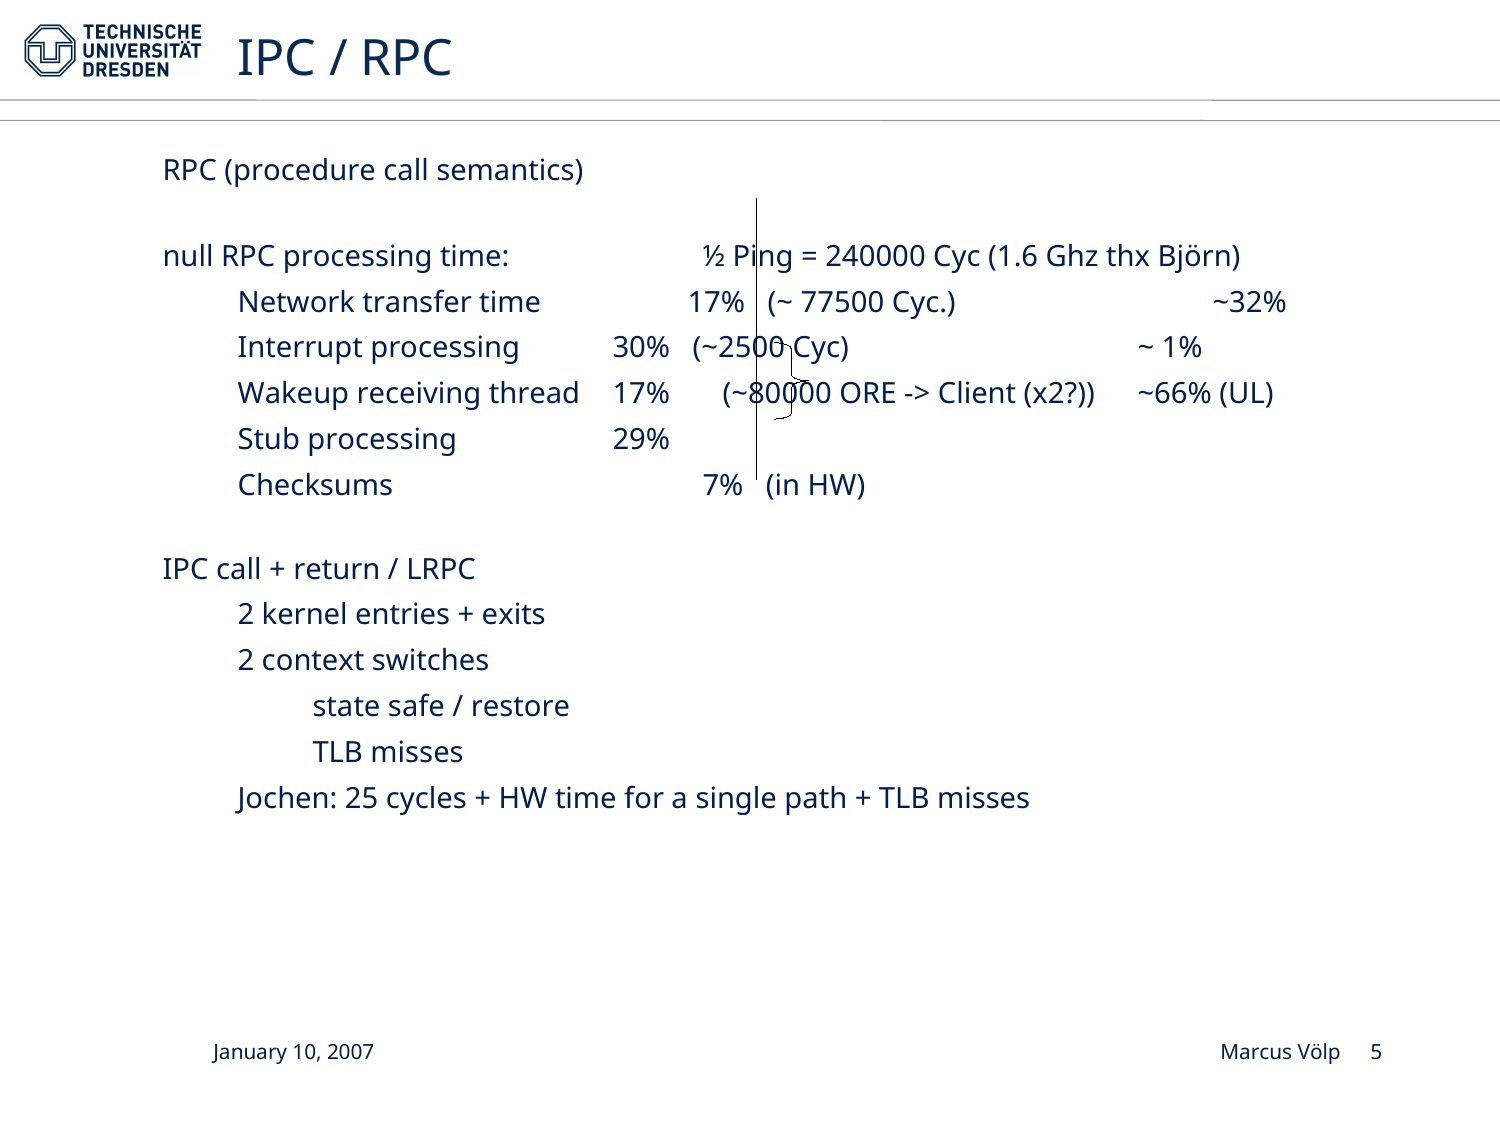

# IPC / RPC
RPC (procedure call semantics)
null RPC processing time:			 ½ Ping = 240000 Cyc (1.6 Ghz thx Björn)
Network transfer time		17% (~ 77500 Cyc.)				~32%
Interrupt processing		30% (~2500 Cyc)				~ 1%
Wakeup receiving thread	17% (~80000 ORE -> Client (x2?))	~66% (UL)
Stub processing			29%
Checksums				 7% (in HW)
IPC call + return / LRPC
2 kernel entries + exits
2 context switches
state safe / restore
TLB misses
Jochen: 25 cycles + HW time for a single path + TLB misses